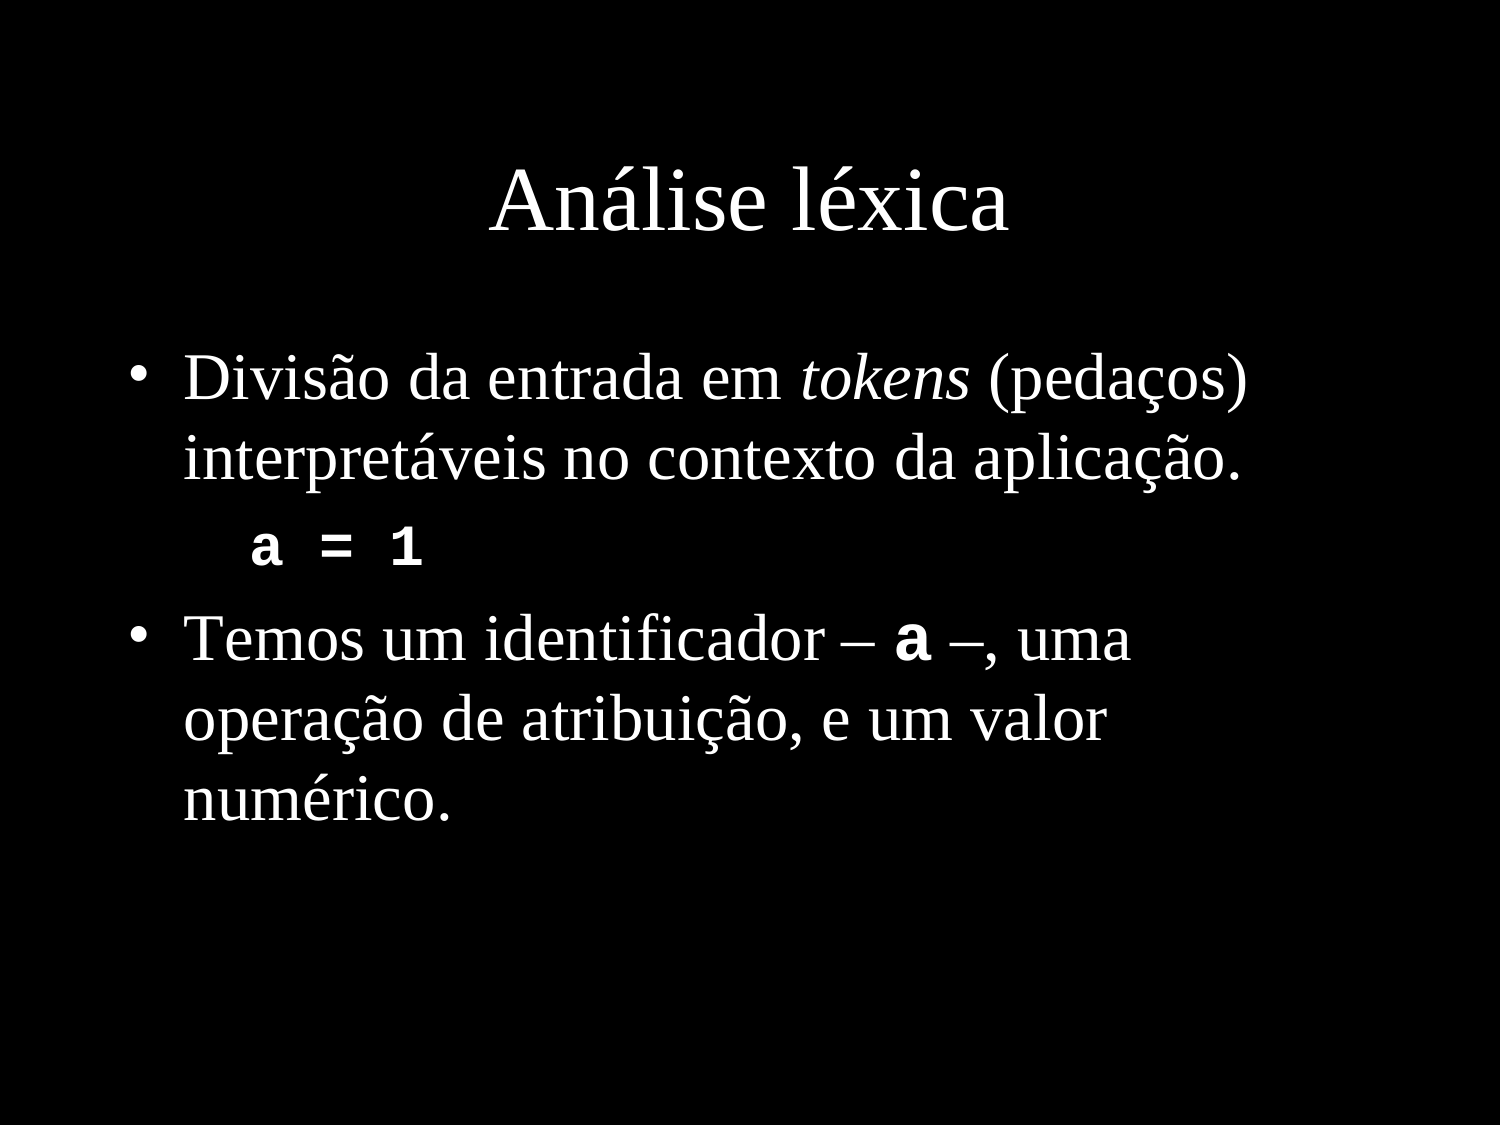

# Análise léxica
Divisão da entrada em tokens (pedaços) interpretáveis no contexto da aplicação.
a = 1
Temos um identificador – a –, uma operação de atribuição, e um valor numérico.